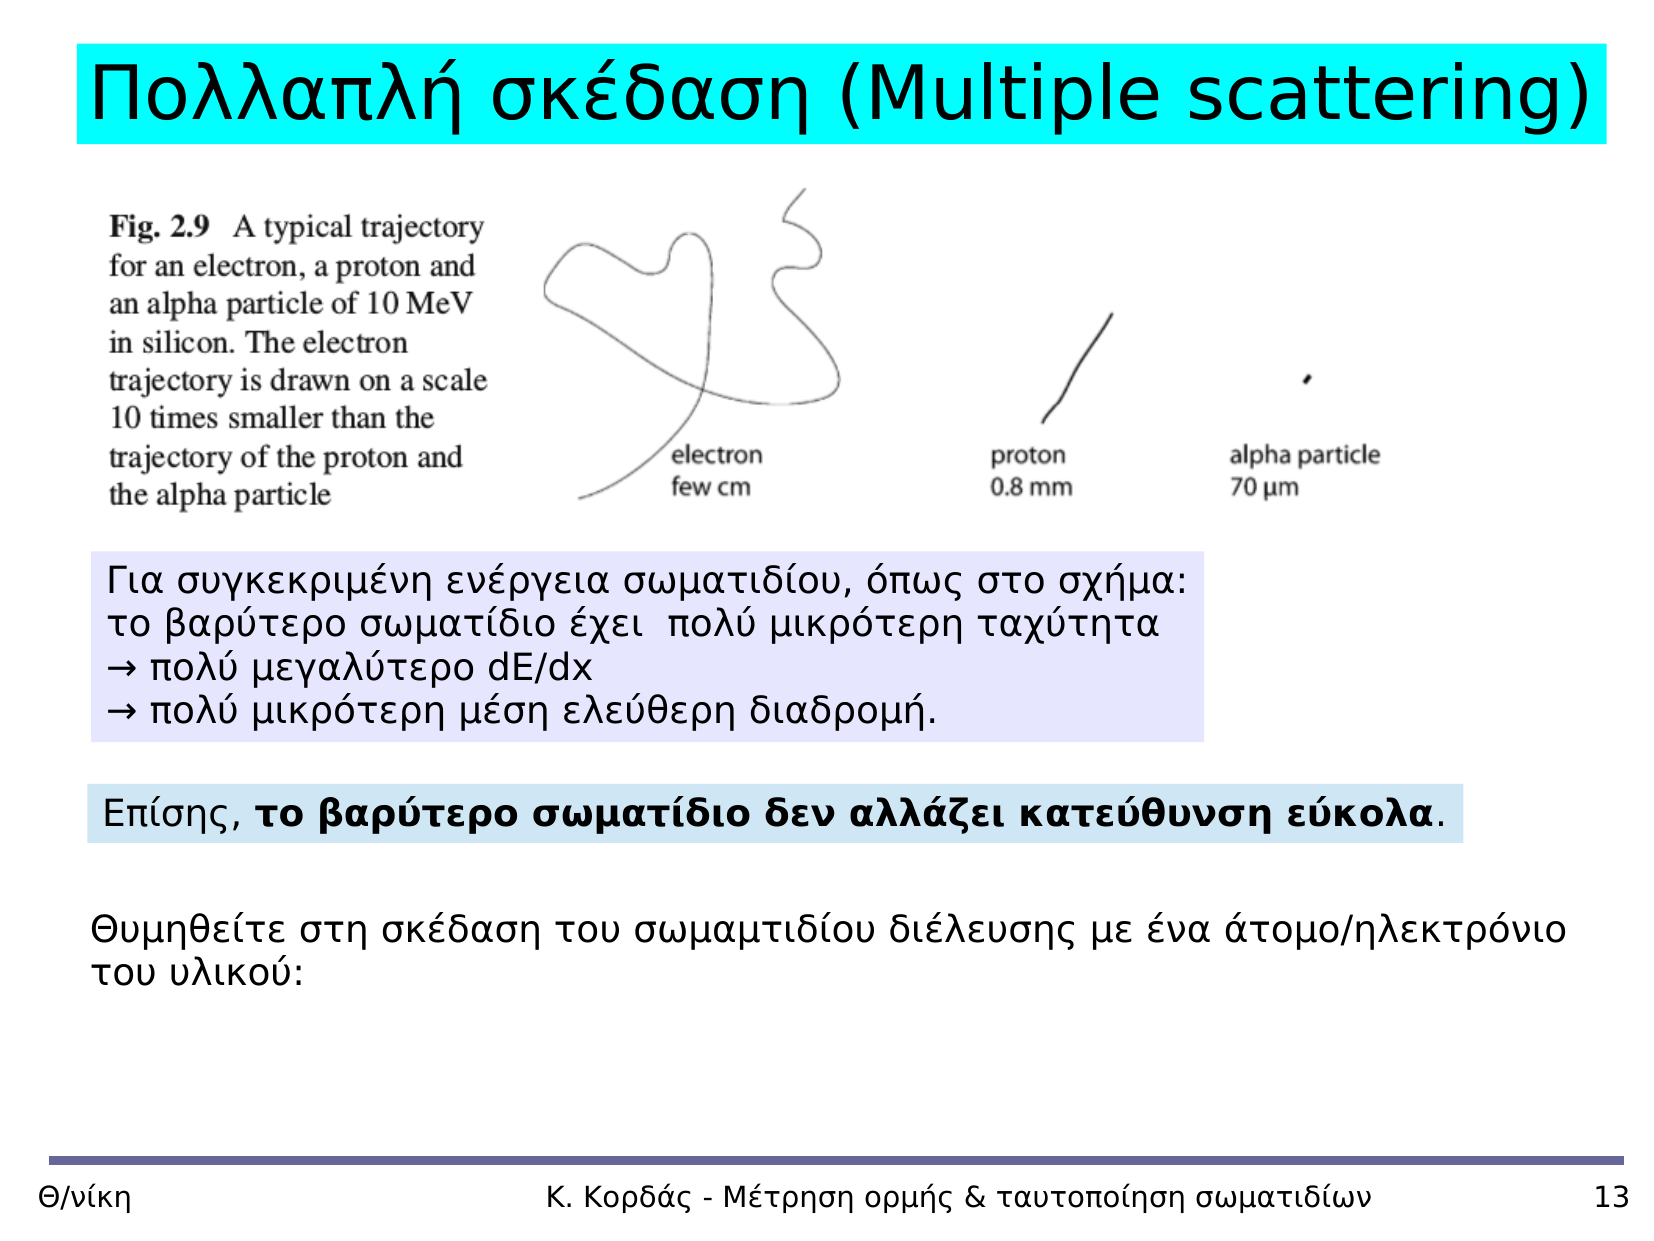

# Πολλαπλή σκέδαση (Μultiple scattering)
Για συγκεκριμένη ενέργεια σωματιδίου, όπως στο σχήμα:
το βαρύτερο σωματίδιο έχει πολύ μικρότερη ταχύτητα
→ πολύ μεγαλύτερο dE/dx
→ πολύ μικρότερη μέση ελεύθερη διαδρομή.
Επίσης, το βαρύτερο σωματίδιο δεν αλλάζει κατεύθυνση εύκολα.
Θυμηθείτε στη σκέδαση του σωμαμτιδίου διέλευσης με ένα άτομο/ηλεκτρόνιο του υλικού:
Θ/νίκη
Κ. Κορδάς - Μέτρηση ορμής & ταυτοποίηση σωματιδίων
13